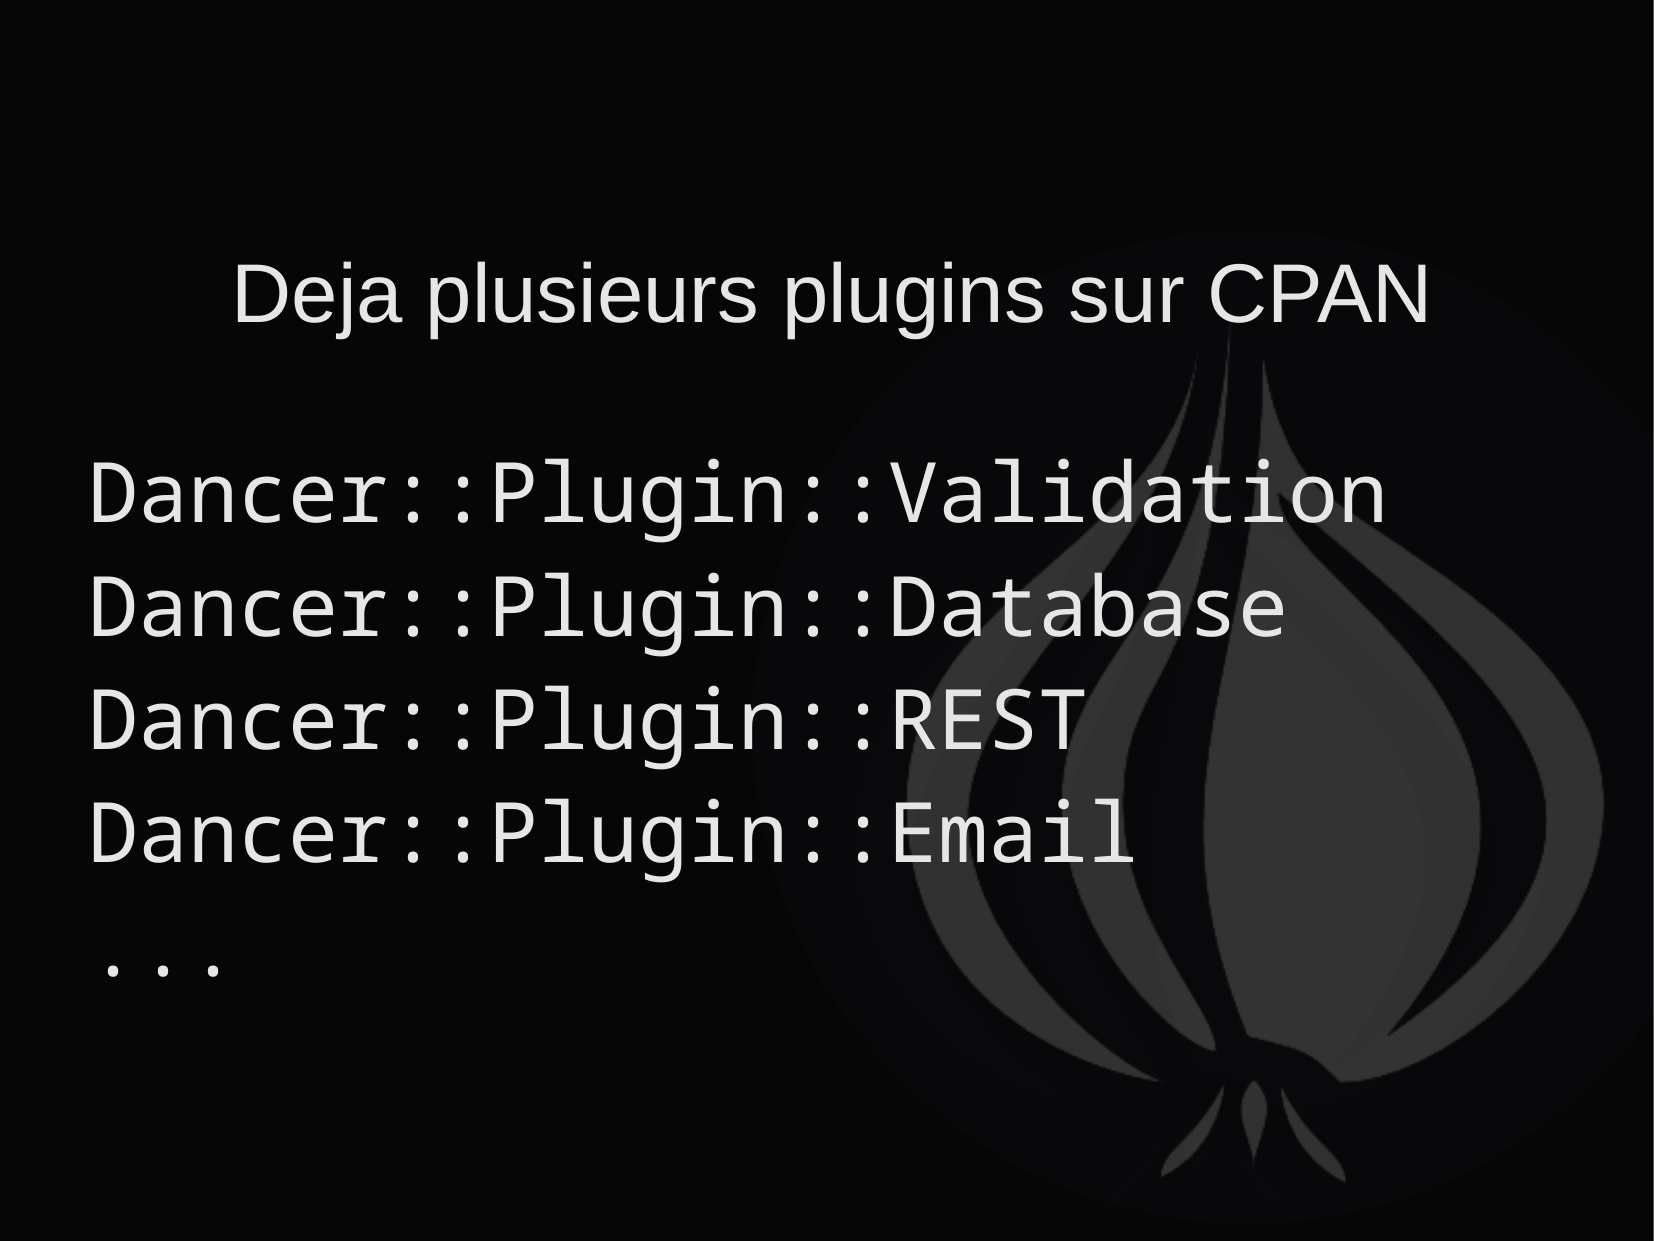

# Deja plusieurs plugins sur CPAN
Dancer::Plugin::Validation
Dancer::Plugin::Database
Dancer::Plugin::REST
Dancer::Plugin::Email
...